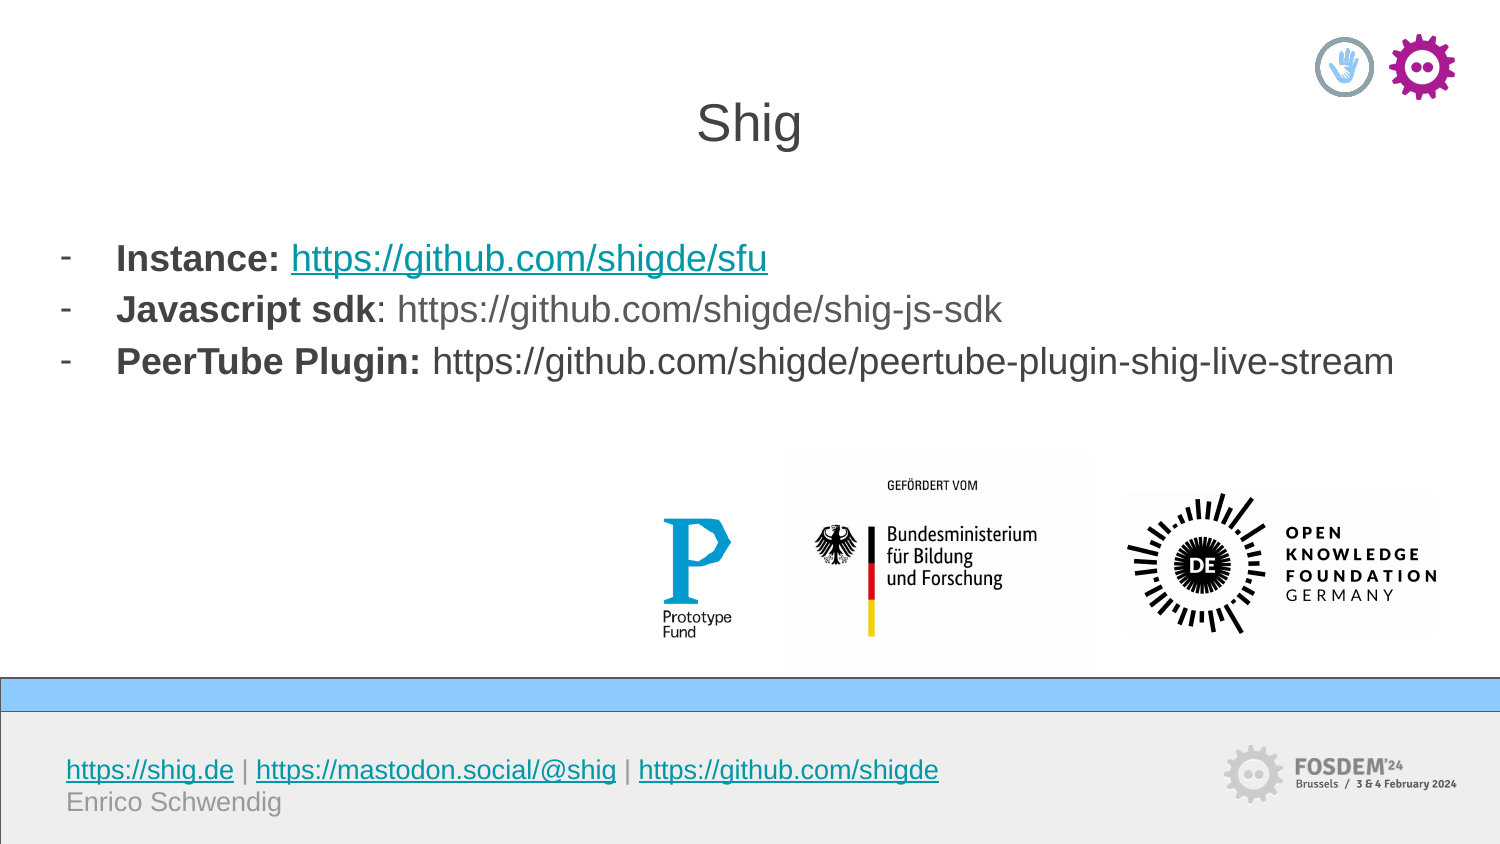

# Shig
Instance: https://github.com/shigde/sfu
Javascript sdk: https://github.com/shigde/shig-js-sdk
PeerTube Plugin: https://github.com/shigde/peertube-plugin-shig-live-stream